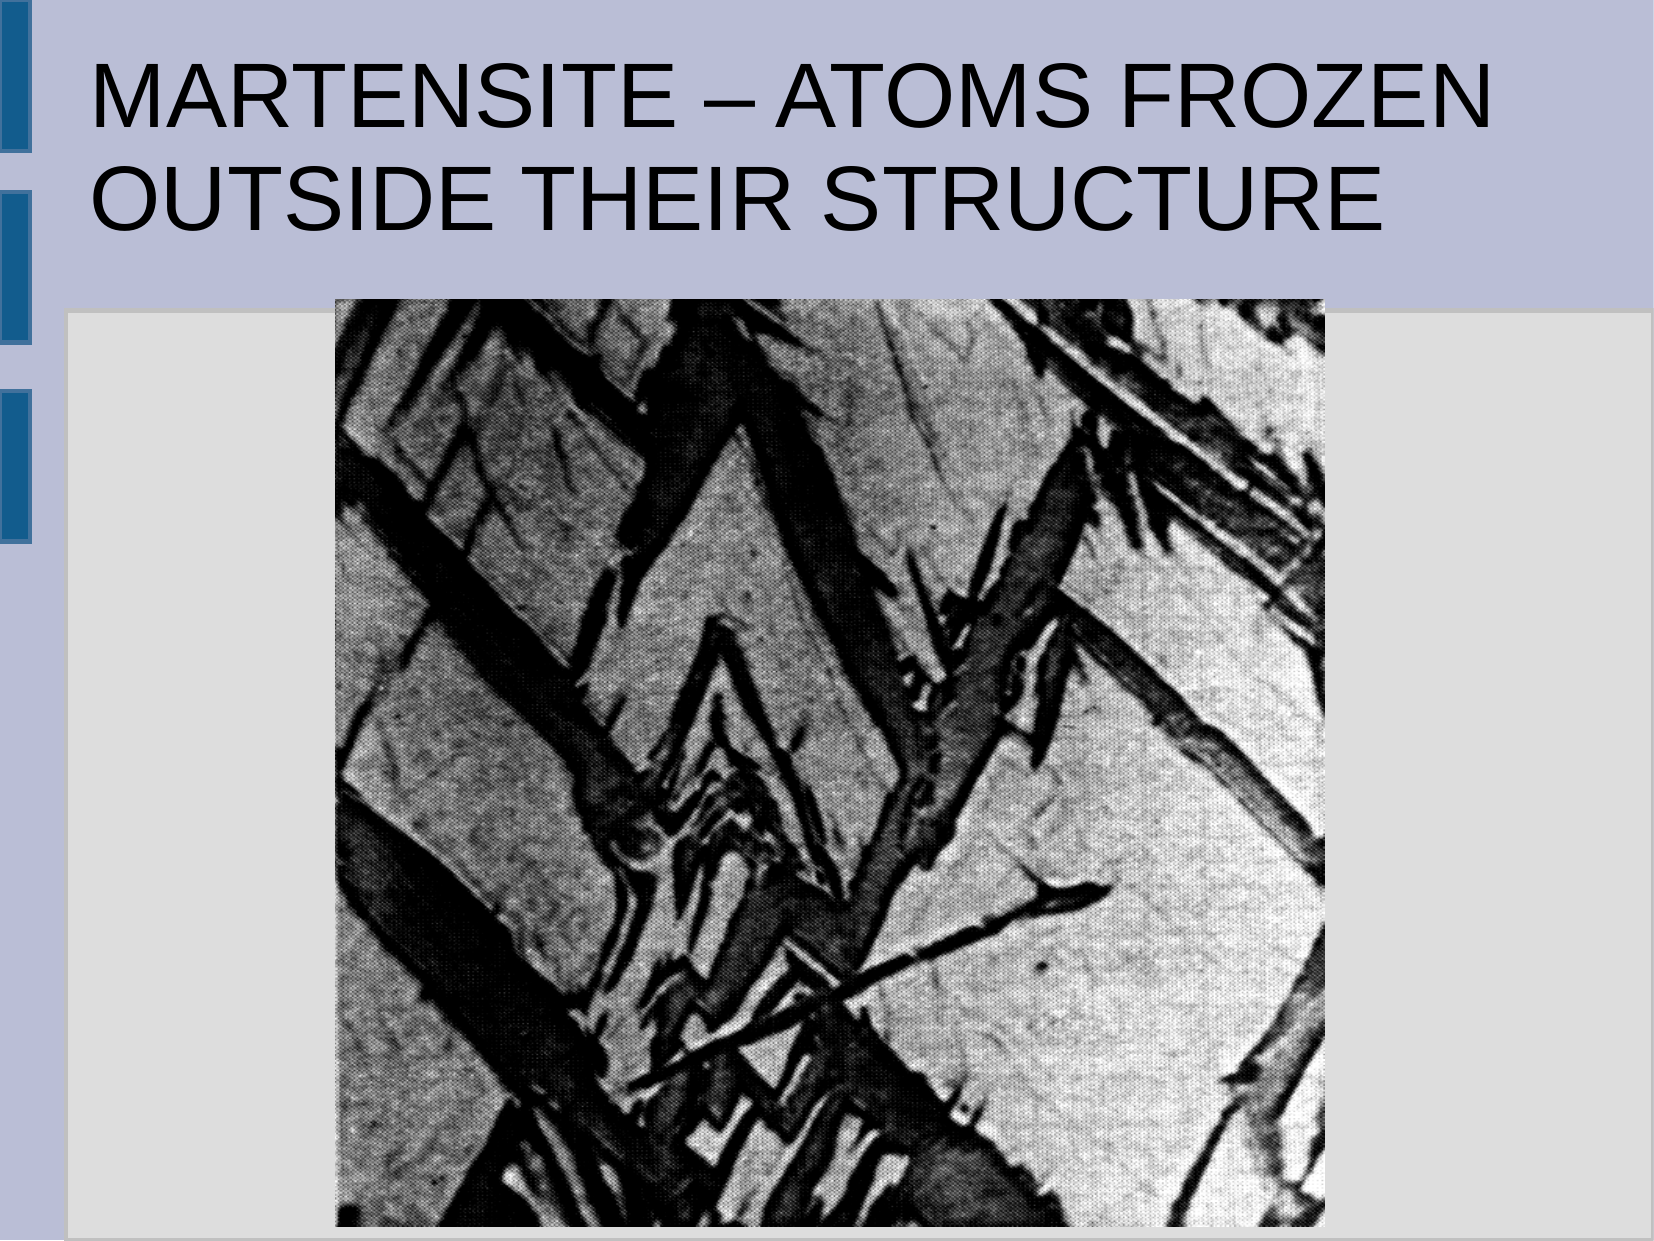

MARTENSITE – ATOMS FROZEN OUTSIDE THEIR STRUCTURE